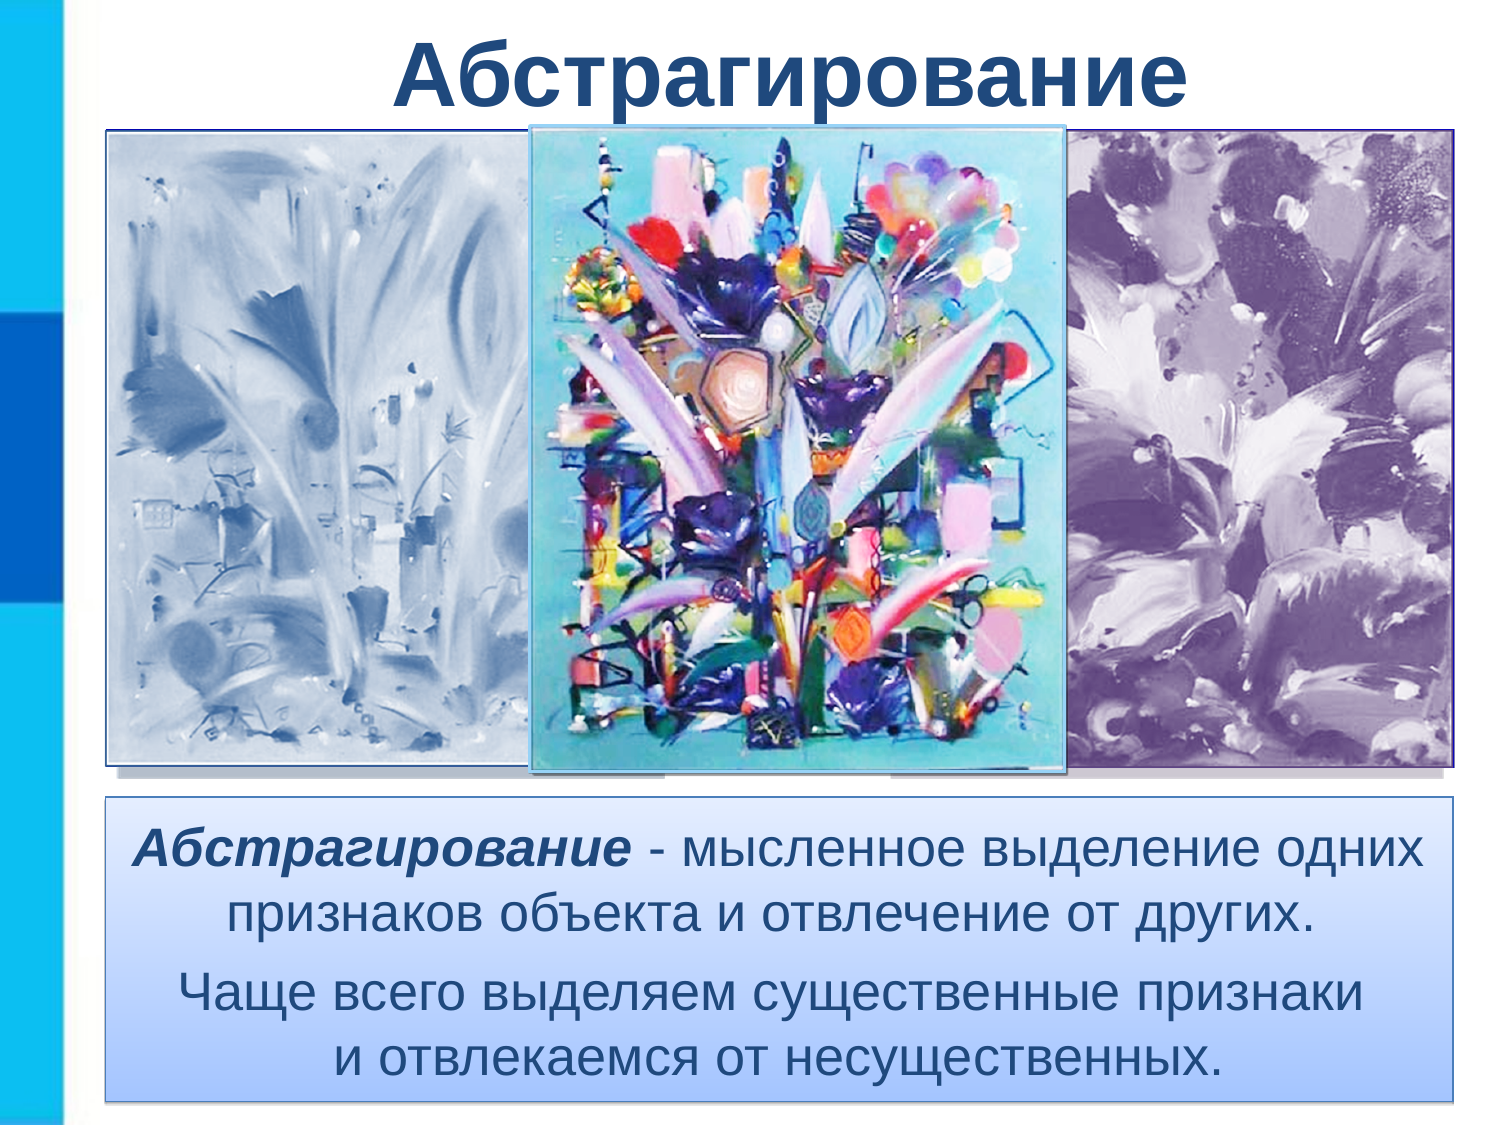

Абстрагирование
# Абстрагирование - мысленное выделение одних признаков объекта и отвлечение от других.
Чаще всего выделяем существенные признаки
и отвлекаемся от несущественных.